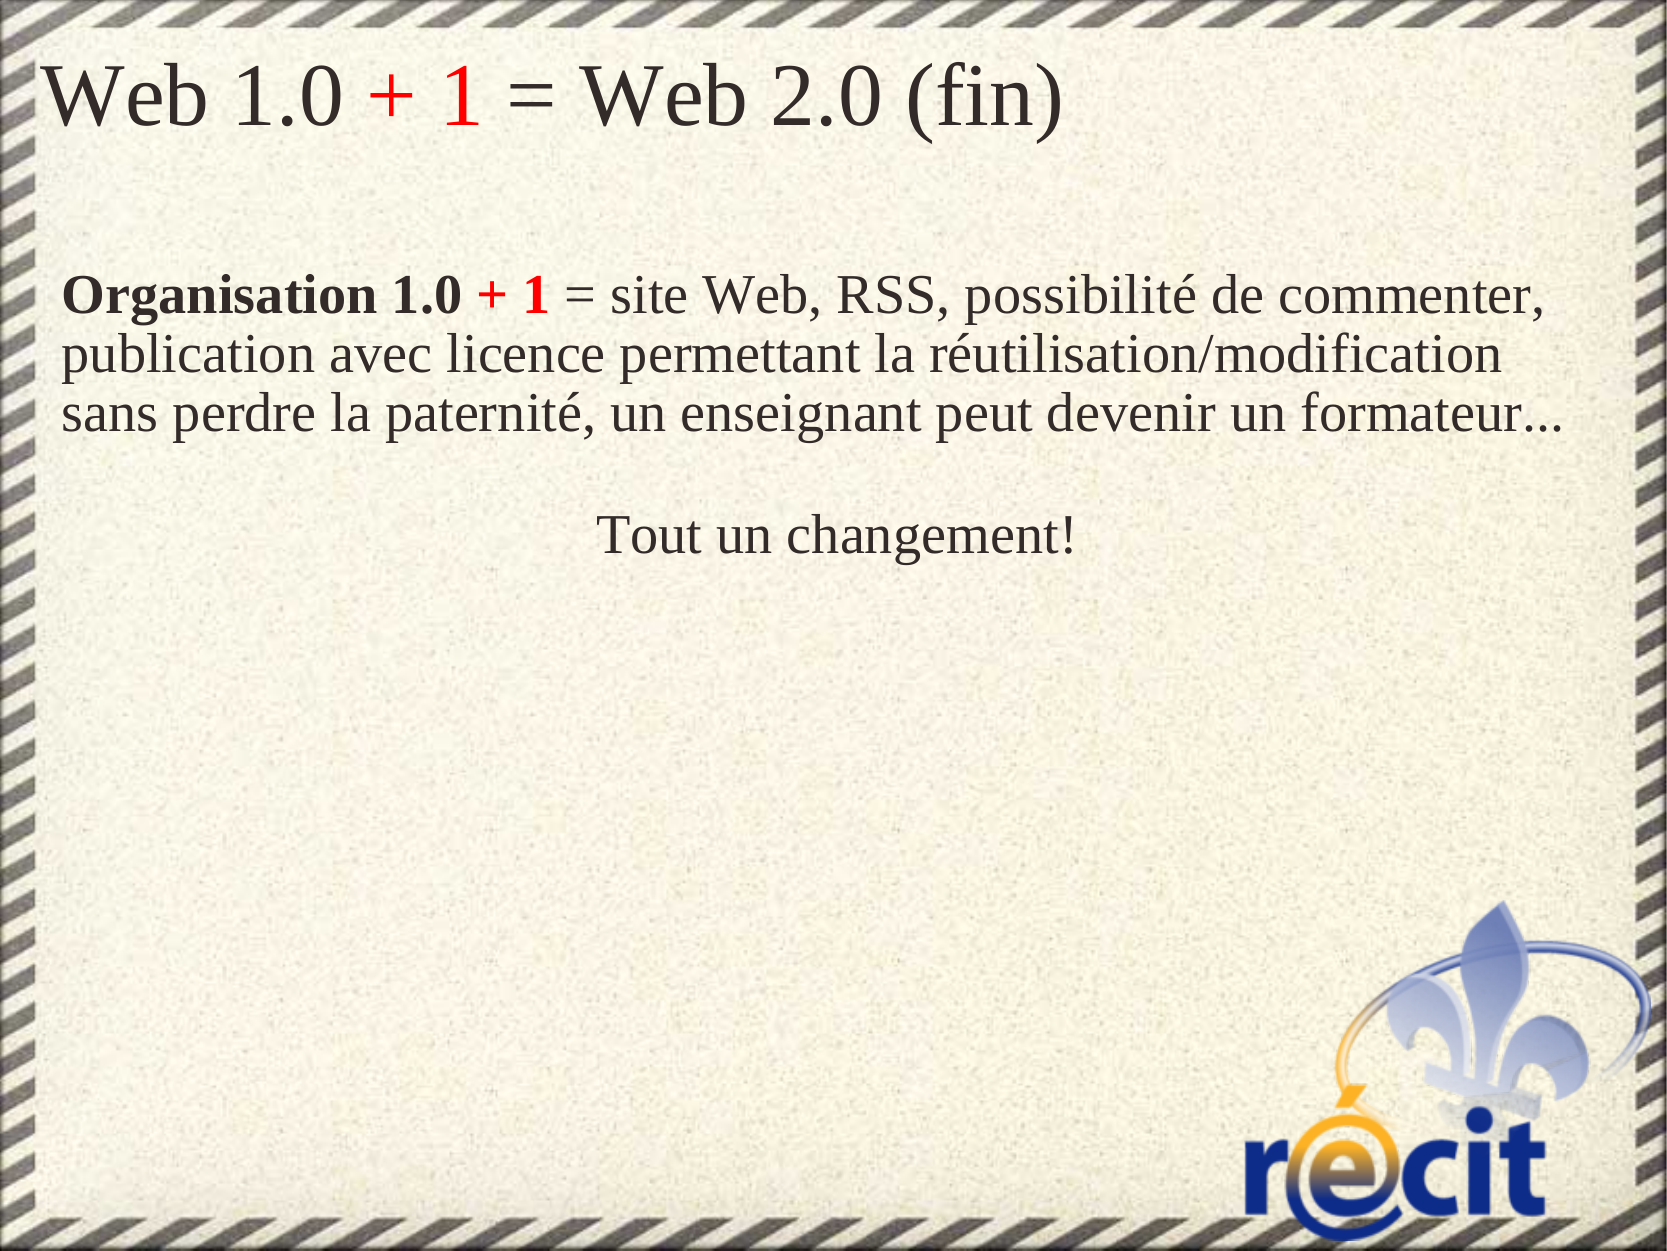

# Web 1.0 + 1 = Web 2.0 (fin)
Organisation 1.0 + 1 = site Web, RSS, possibilité de commenter, publication avec licence permettant la réutilisation/modification sans perdre la paternité, un enseignant peut devenir un formateur...
Tout un changement!